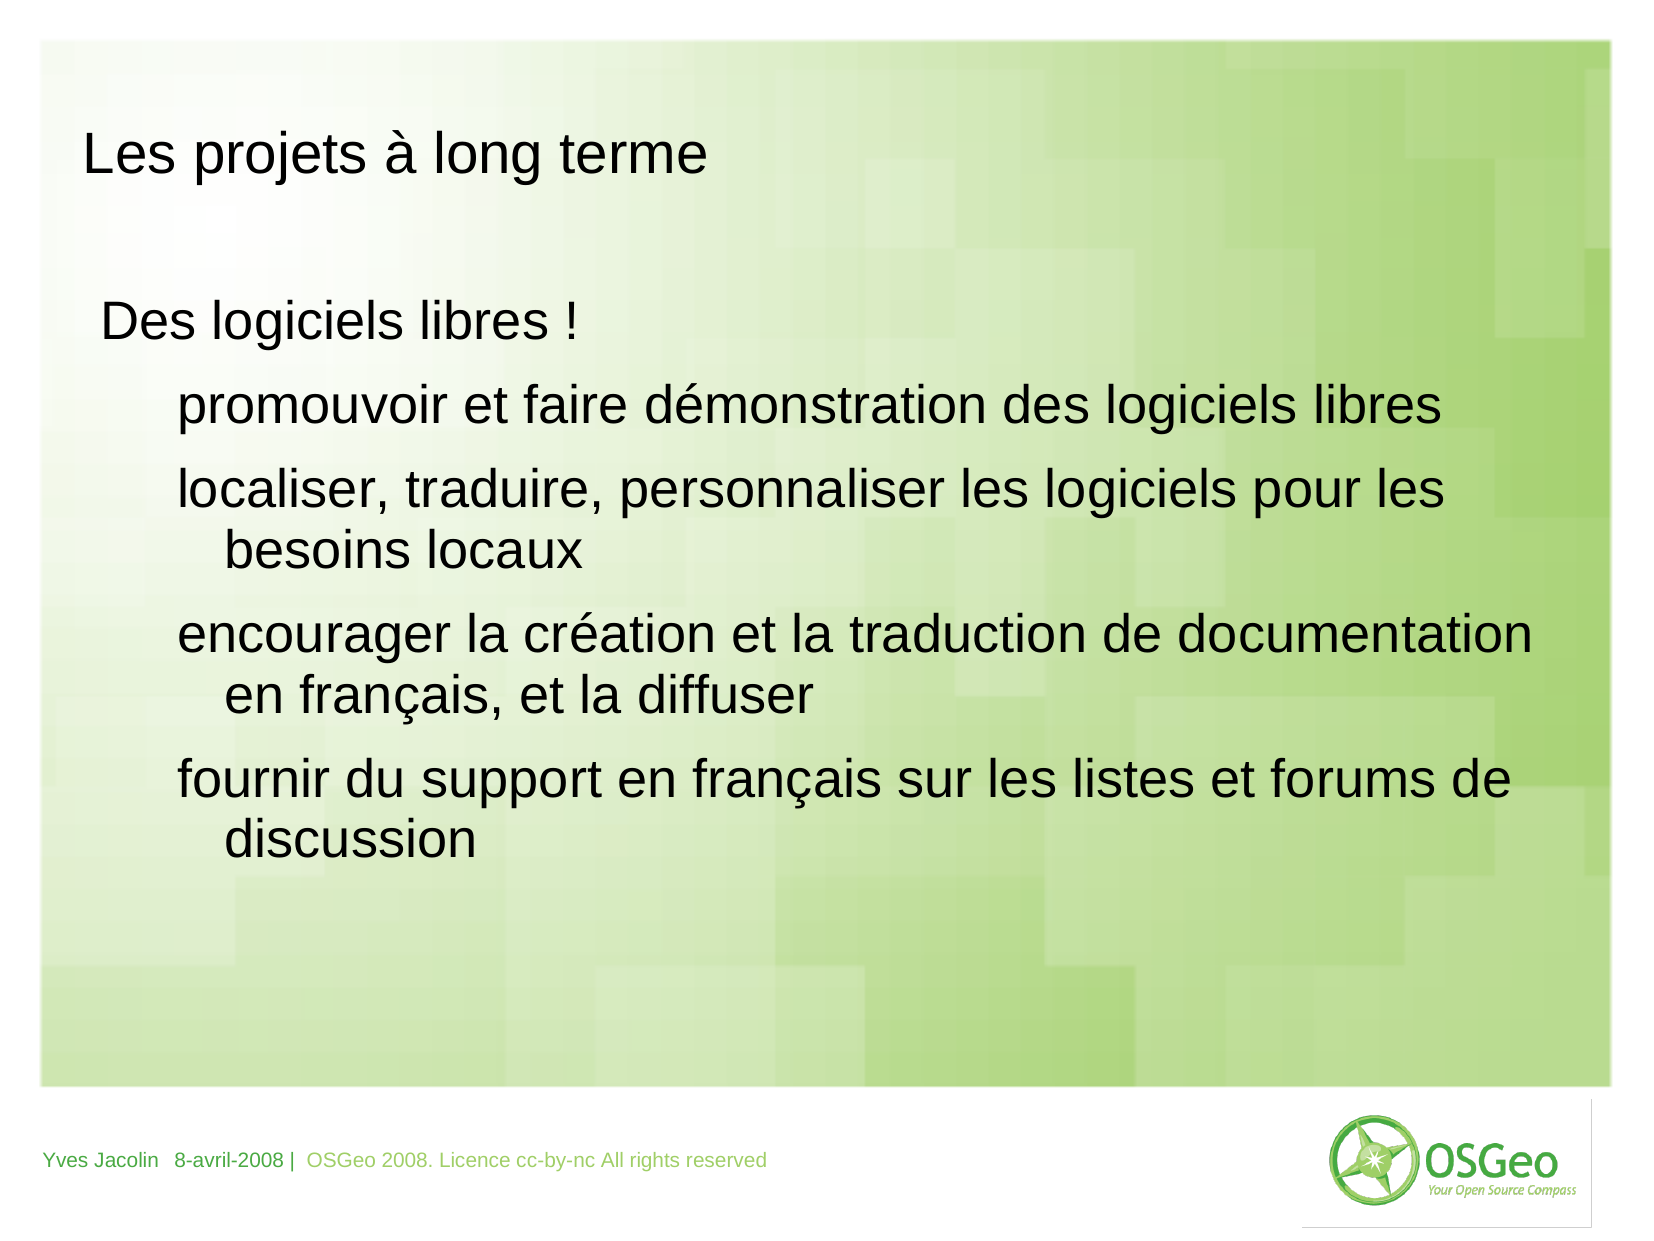

# Les projets à long terme
Des logiciels libres !
promouvoir et faire démonstration des logiciels libres
localiser, traduire, personnaliser les logiciels pour les besoins locaux
encourager la création et la traduction de documentation en français, et la diffuser
fournir du support en français sur les listes et forums de discussion